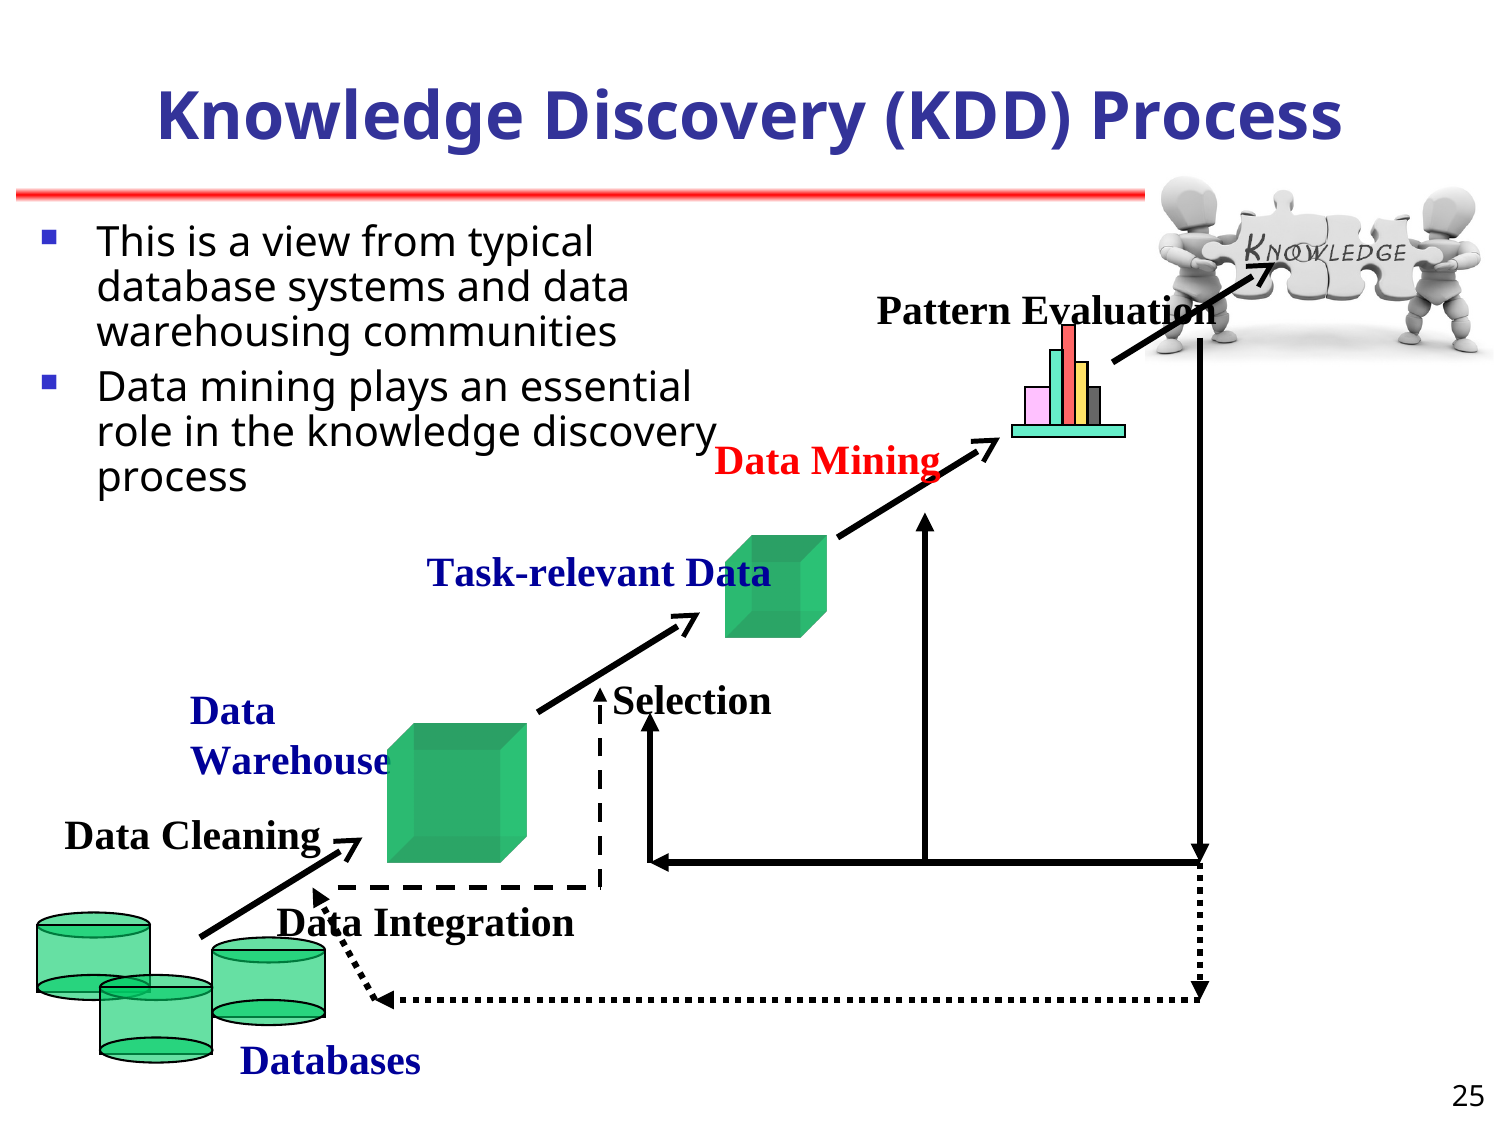

# Knowledge Discovery (KDD) Process
This is a view from typical database systems and data warehousing communities
Data mining plays an essential role in the knowledge discovery process
Pattern Evaluation
Data Mining
Task-relevant Data
Selection
Data Warehouse
Data Cleaning
Data Integration
Databases